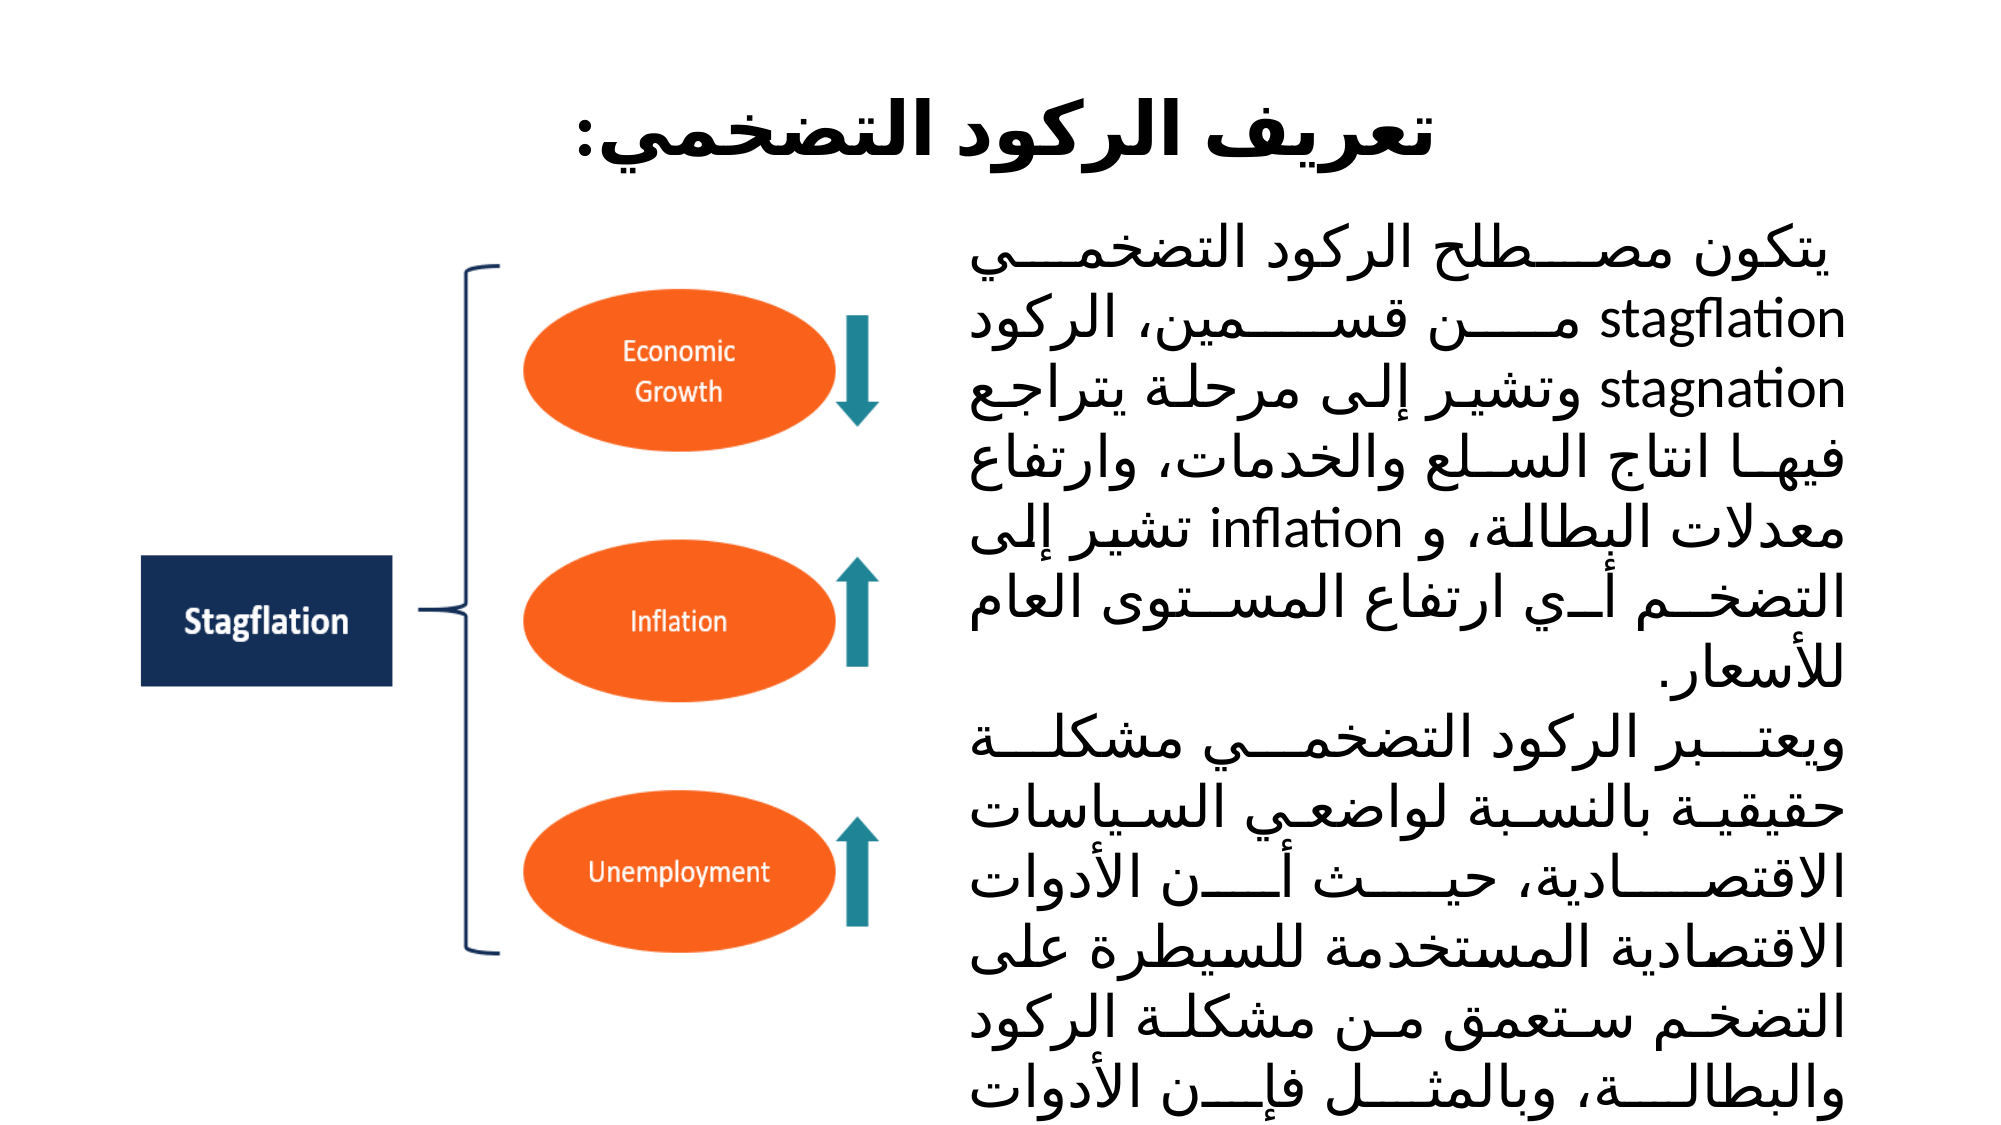

# تعريف الركود التضخمي:
 يتكون مصطلح الركود التضخمي stagflation من قسمين، الركود stagnation وتشير إلى مرحلة يتراجع فيها انتاج السلع والخدمات، وارتفاع معدلات البطالة، و inflation تشير إلى التضخم أي ارتفاع المستوى العام للأسعار.
ويعتبر الركود التضخمي مشكلة حقيقية بالنسبة لواضعي السياسات الاقتصادية، حيث أن الأدوات الاقتصادية المستخدمة للسيطرة على التضخم ستعمق من مشكلة الركود والبطالة، وبالمثل فإن الأدوات المستخدمة للسيطرة على الركود ستؤدي إلى تفاقم مشكلة التضخم